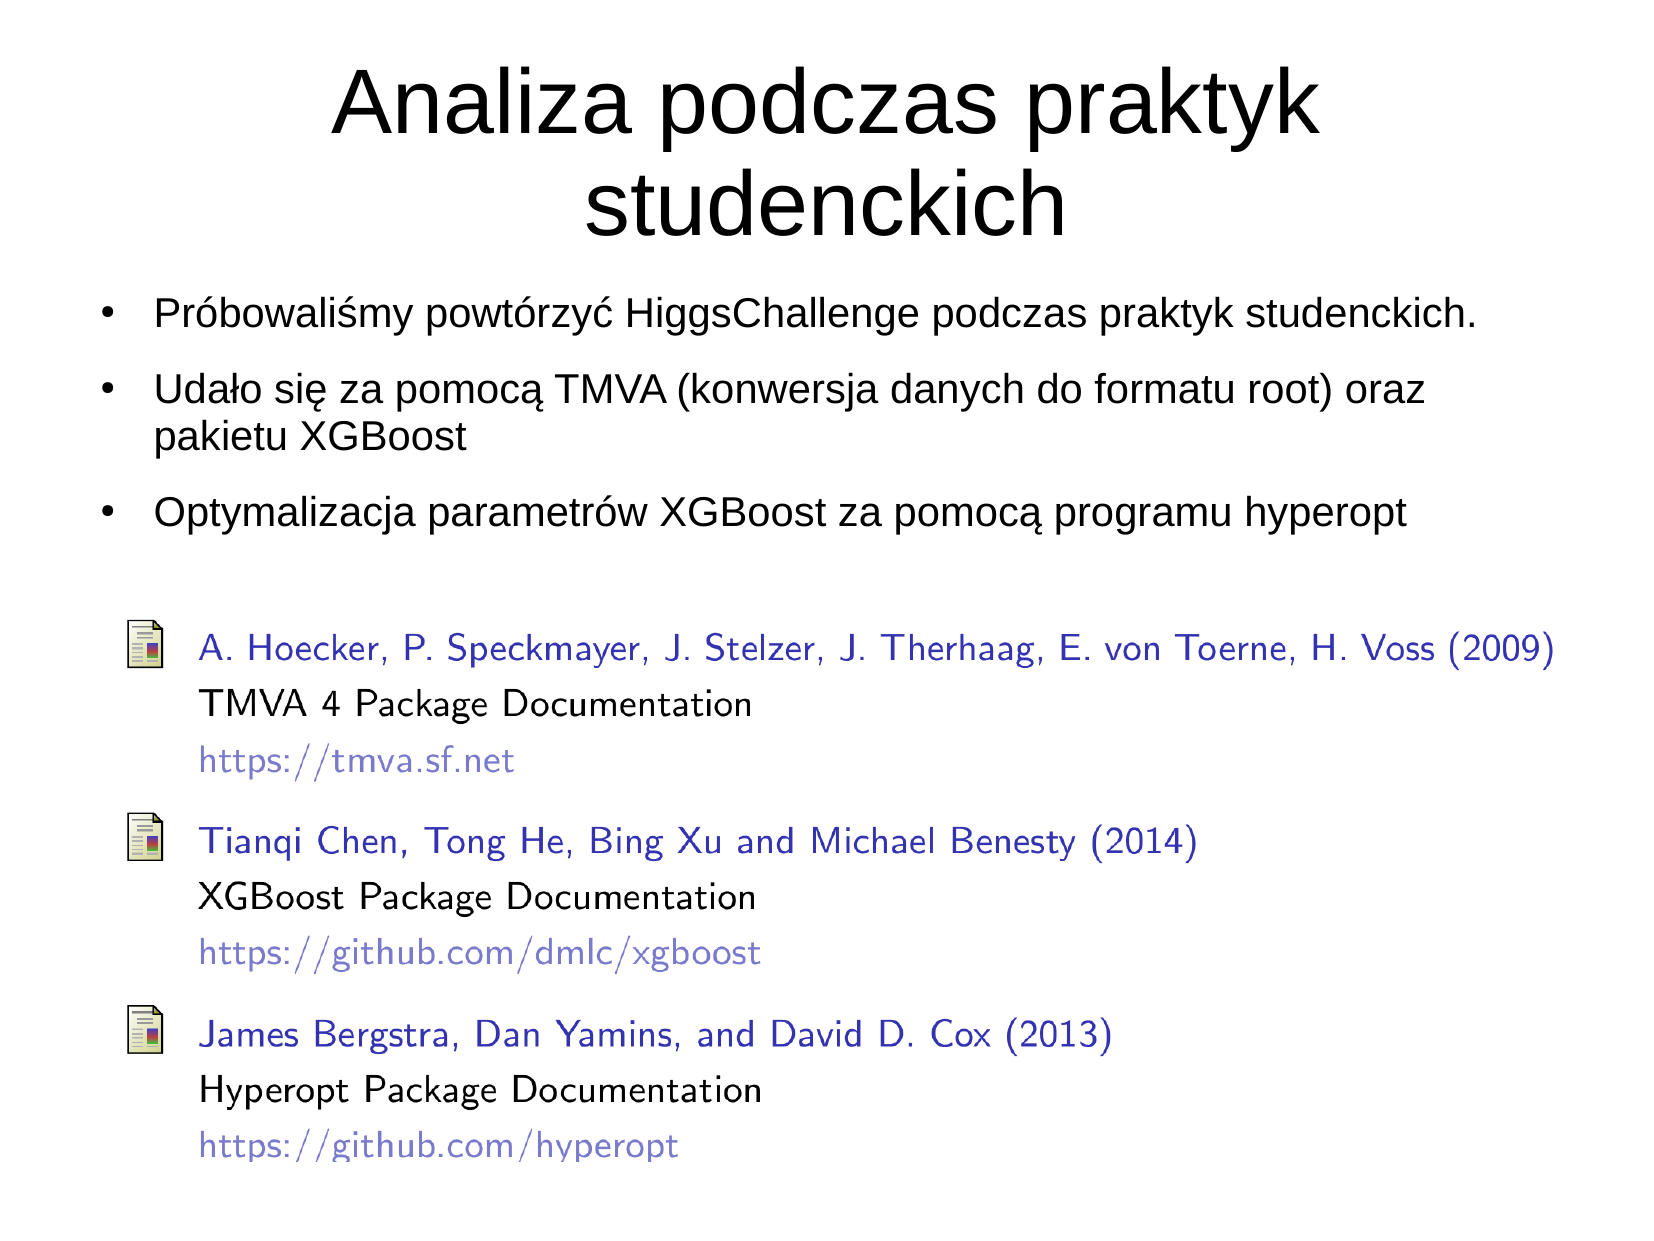

# Analiza podczas praktyk studenckich
Próbowaliśmy powtórzyć HiggsChallenge podczas praktyk studenckich.
Udało się za pomocą TMVA (konwersja danych do formatu root) oraz pakietu XGBoost
Optymalizacja parametrów XGBoost za pomocą programu hyperopt